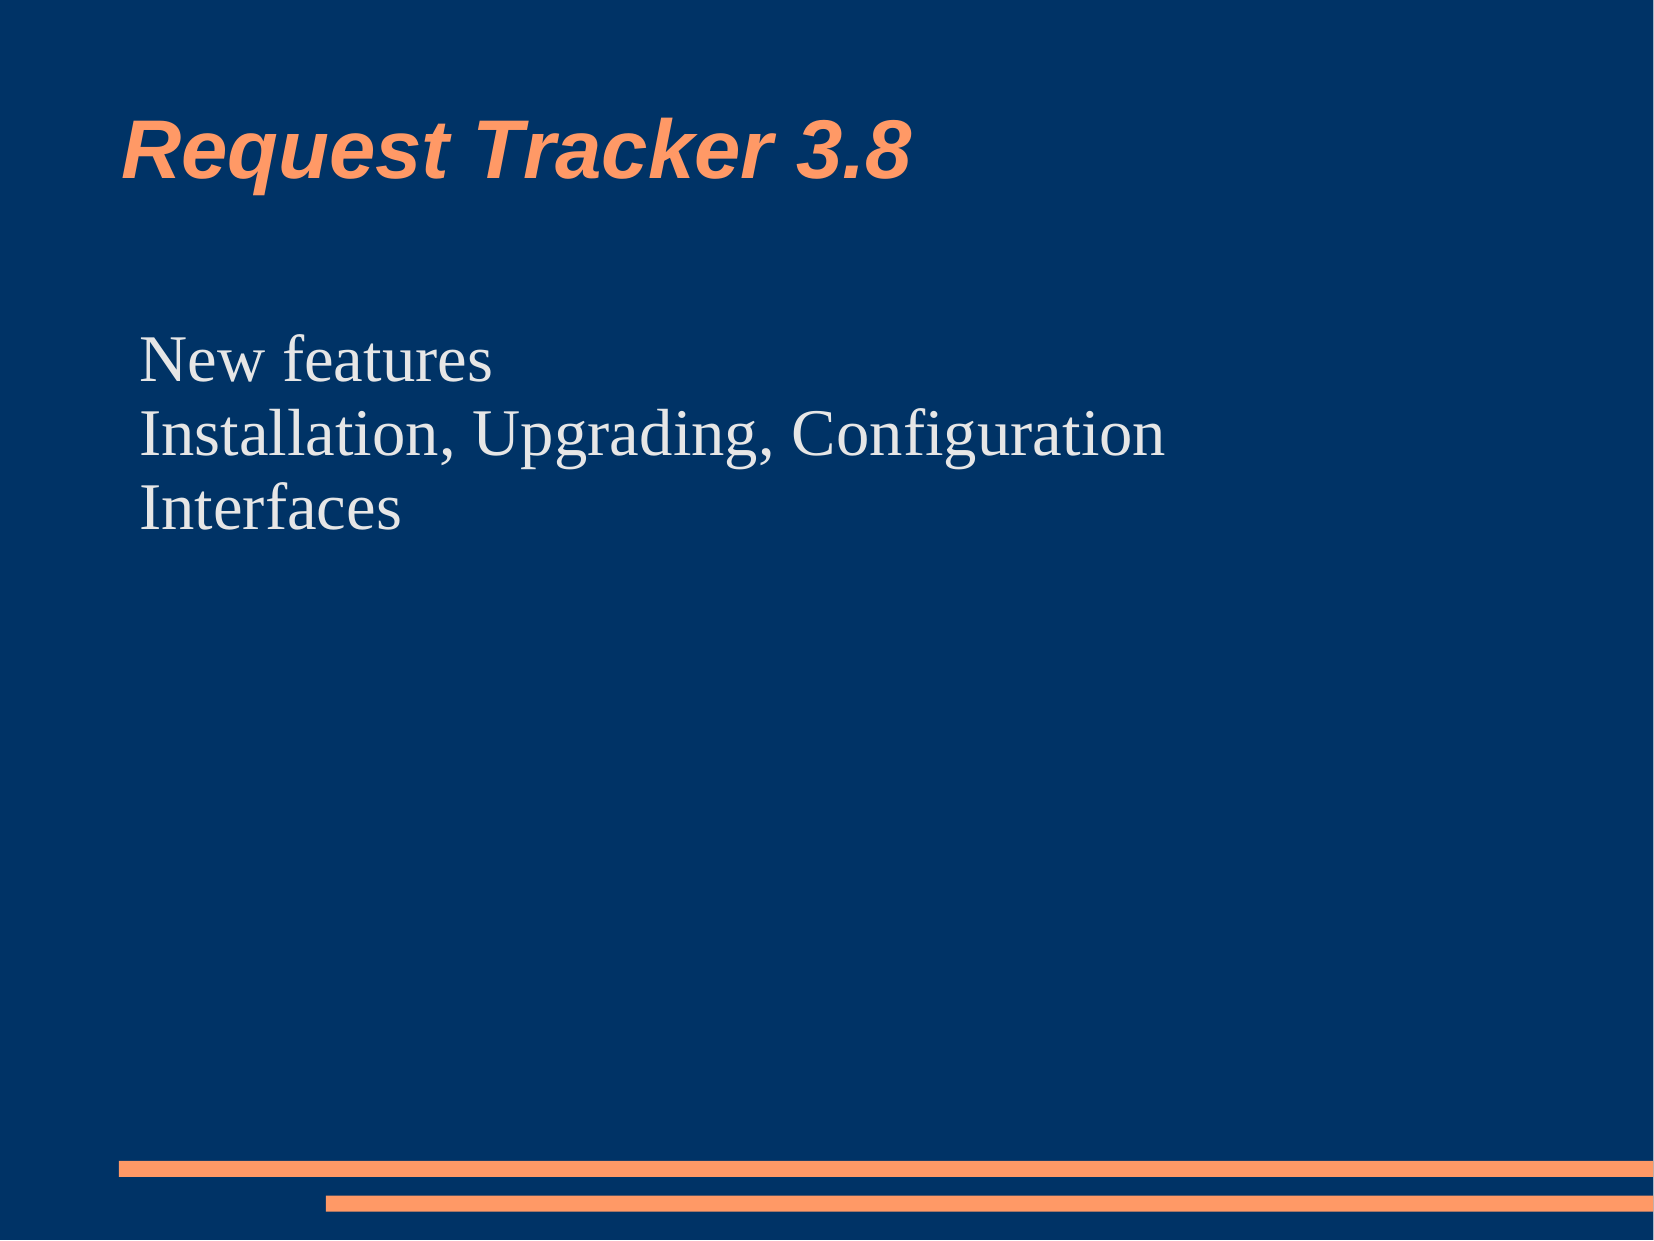

# Request Tracker 3.8
New features
Installation, Upgrading, Configuration
Interfaces